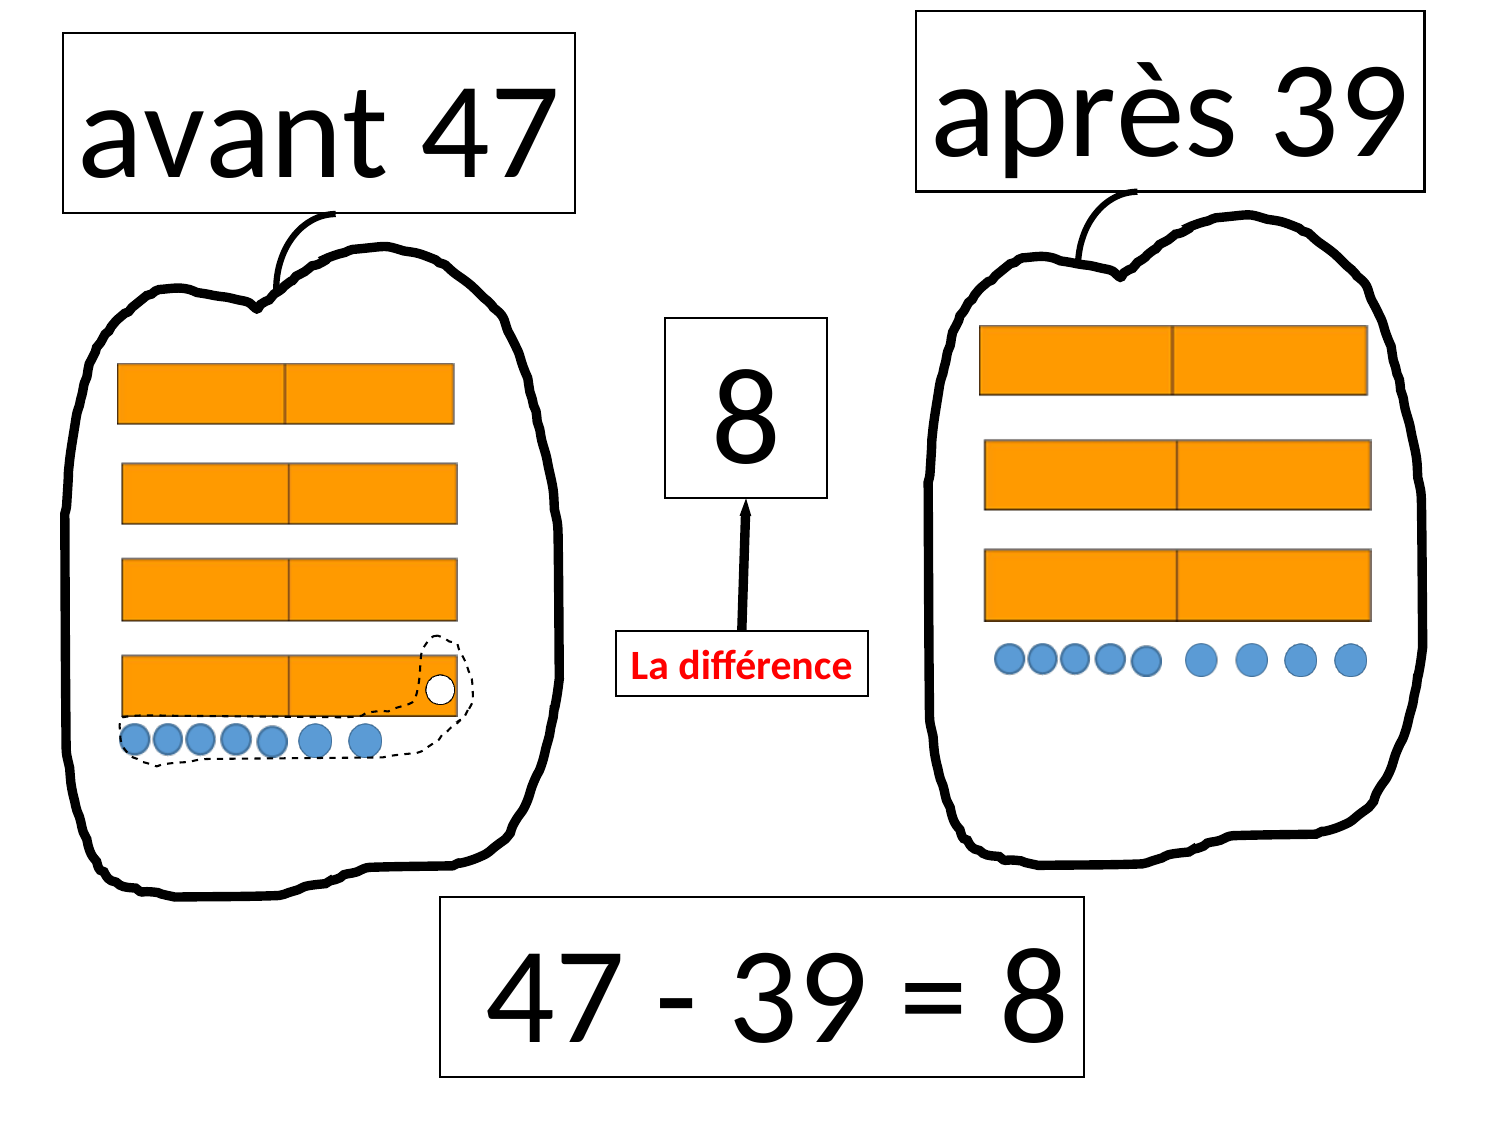

après 39
avant 47
 8
La différence
 47 - 39 = 8